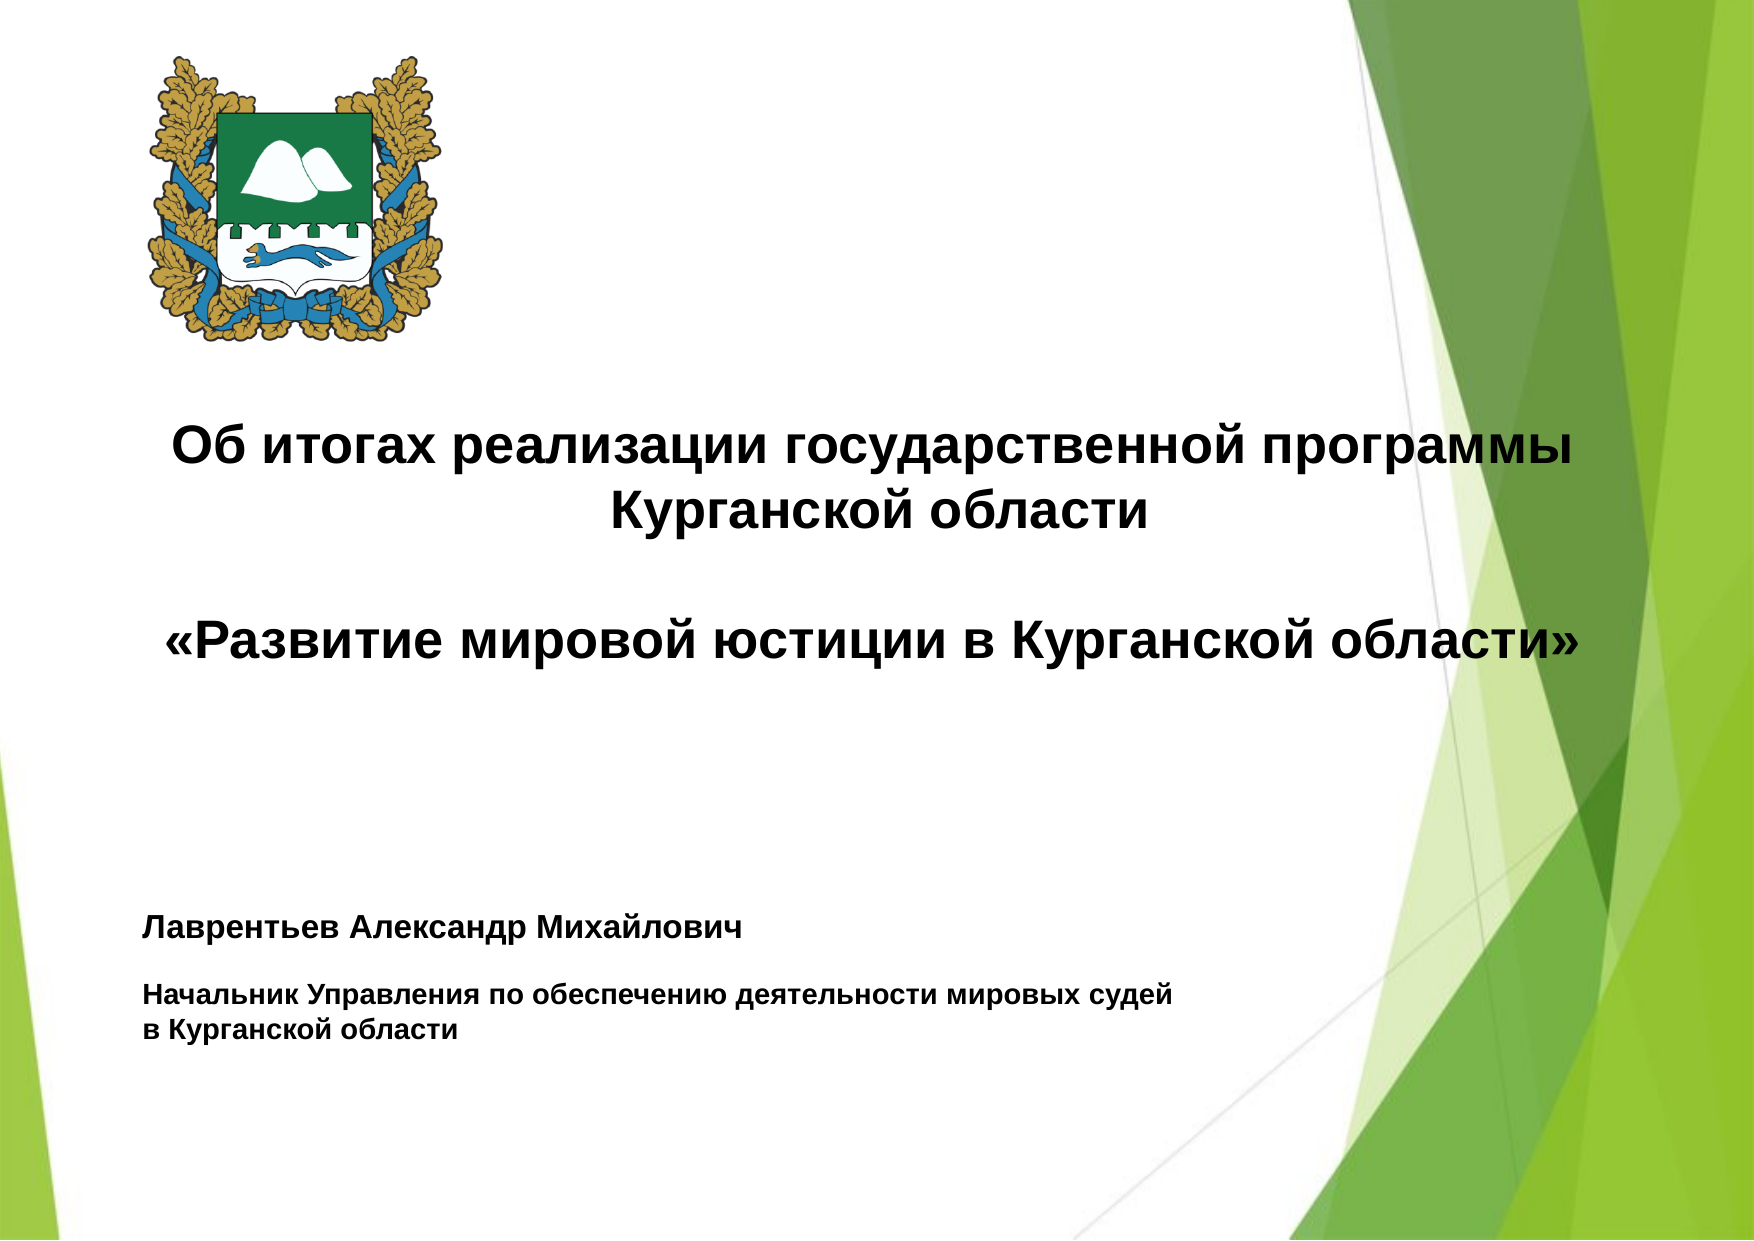

Об итогах реализации государственной программы
Курганской области
«Развитие мировой юстиции в Курганской области»
Лаврентьев Александр Михайлович
Начальник Управления по обеспечению деятельности мировых судей
в Курганской области